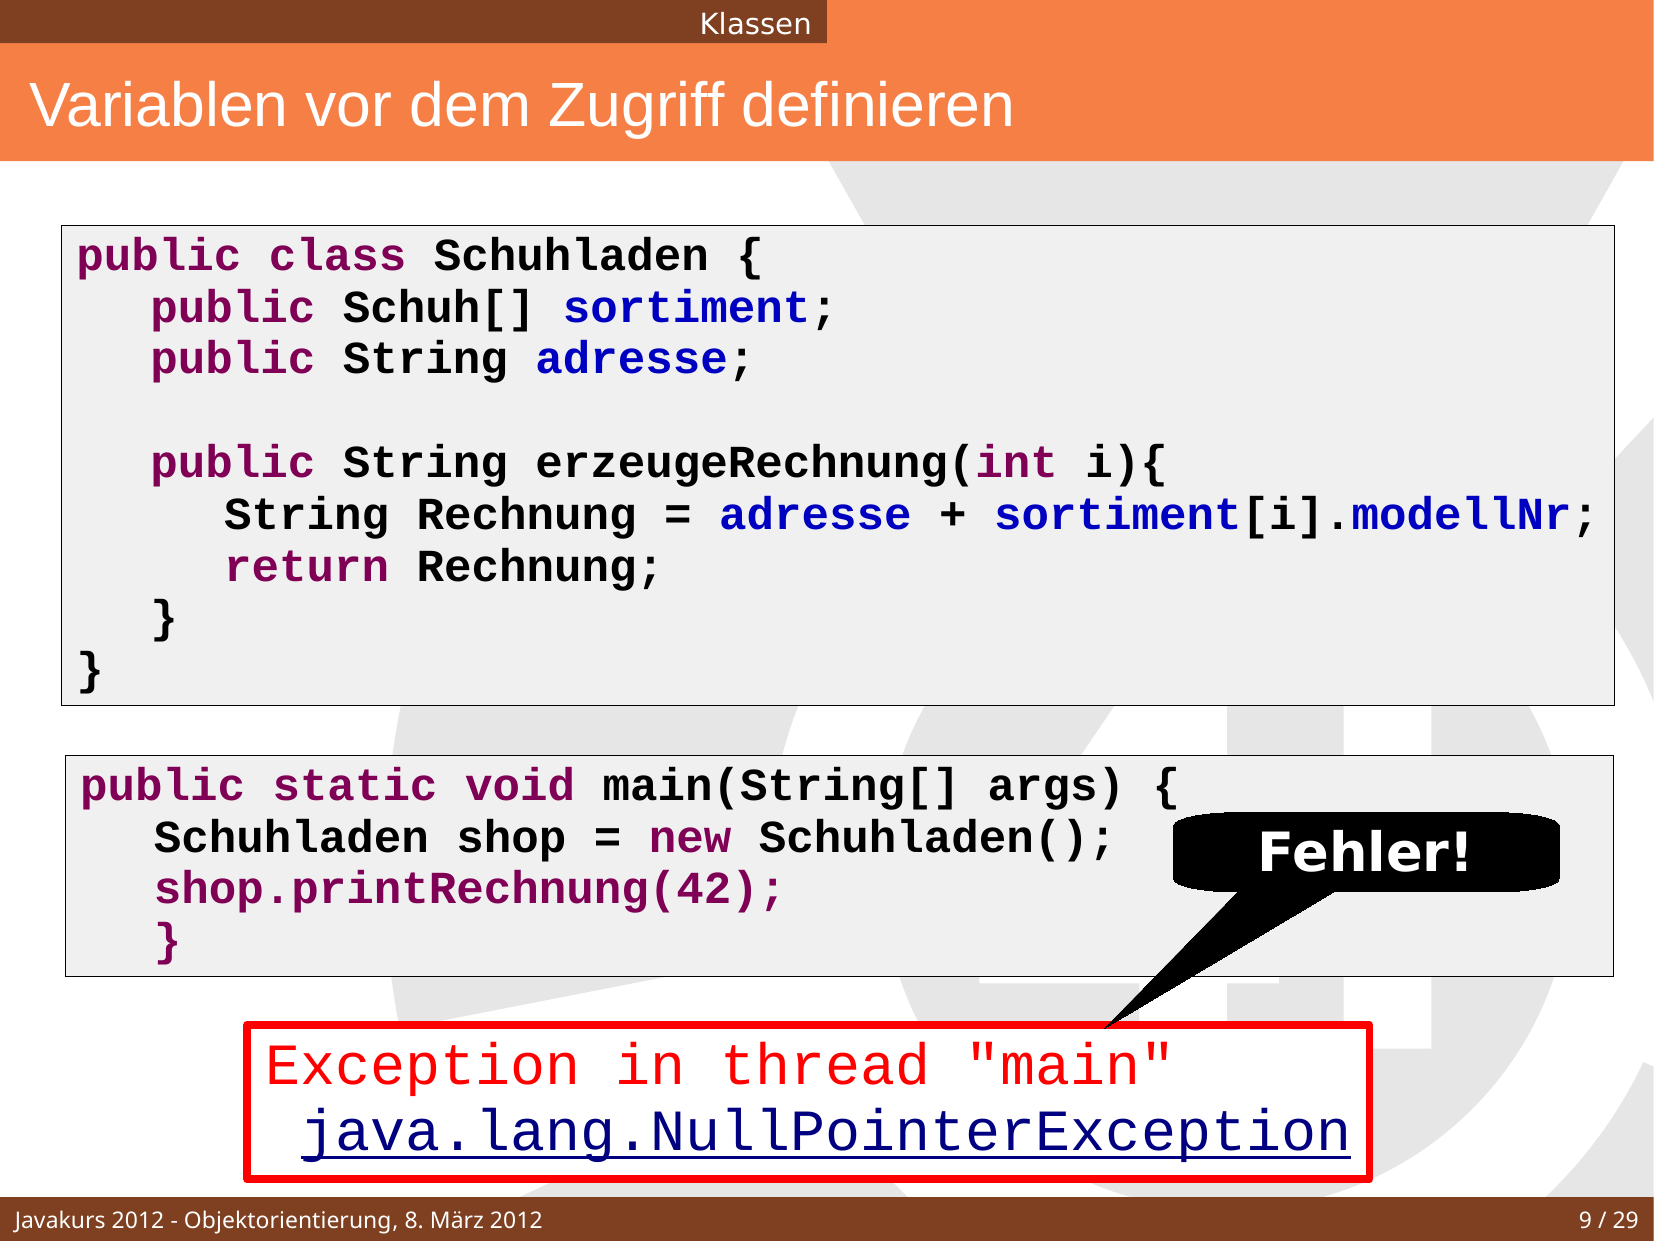

Klassen
# Variablen vor dem Zugriff definieren
public class Schuhladen {
	public Schuh[] sortiment;
	public String adresse;
	public String erzeugeRechnung(int i){
		String Rechnung = adresse + sortiment[i].modellNr;
		return Rechnung;
	}
}
| |
| --- |
public static void main(String[] args) {
	Schuhladen shop = new Schuhladen();
	shop.printRechnung(42);
	}
Fehler!
Exception in thread "main"
 java.lang.NullPointerException